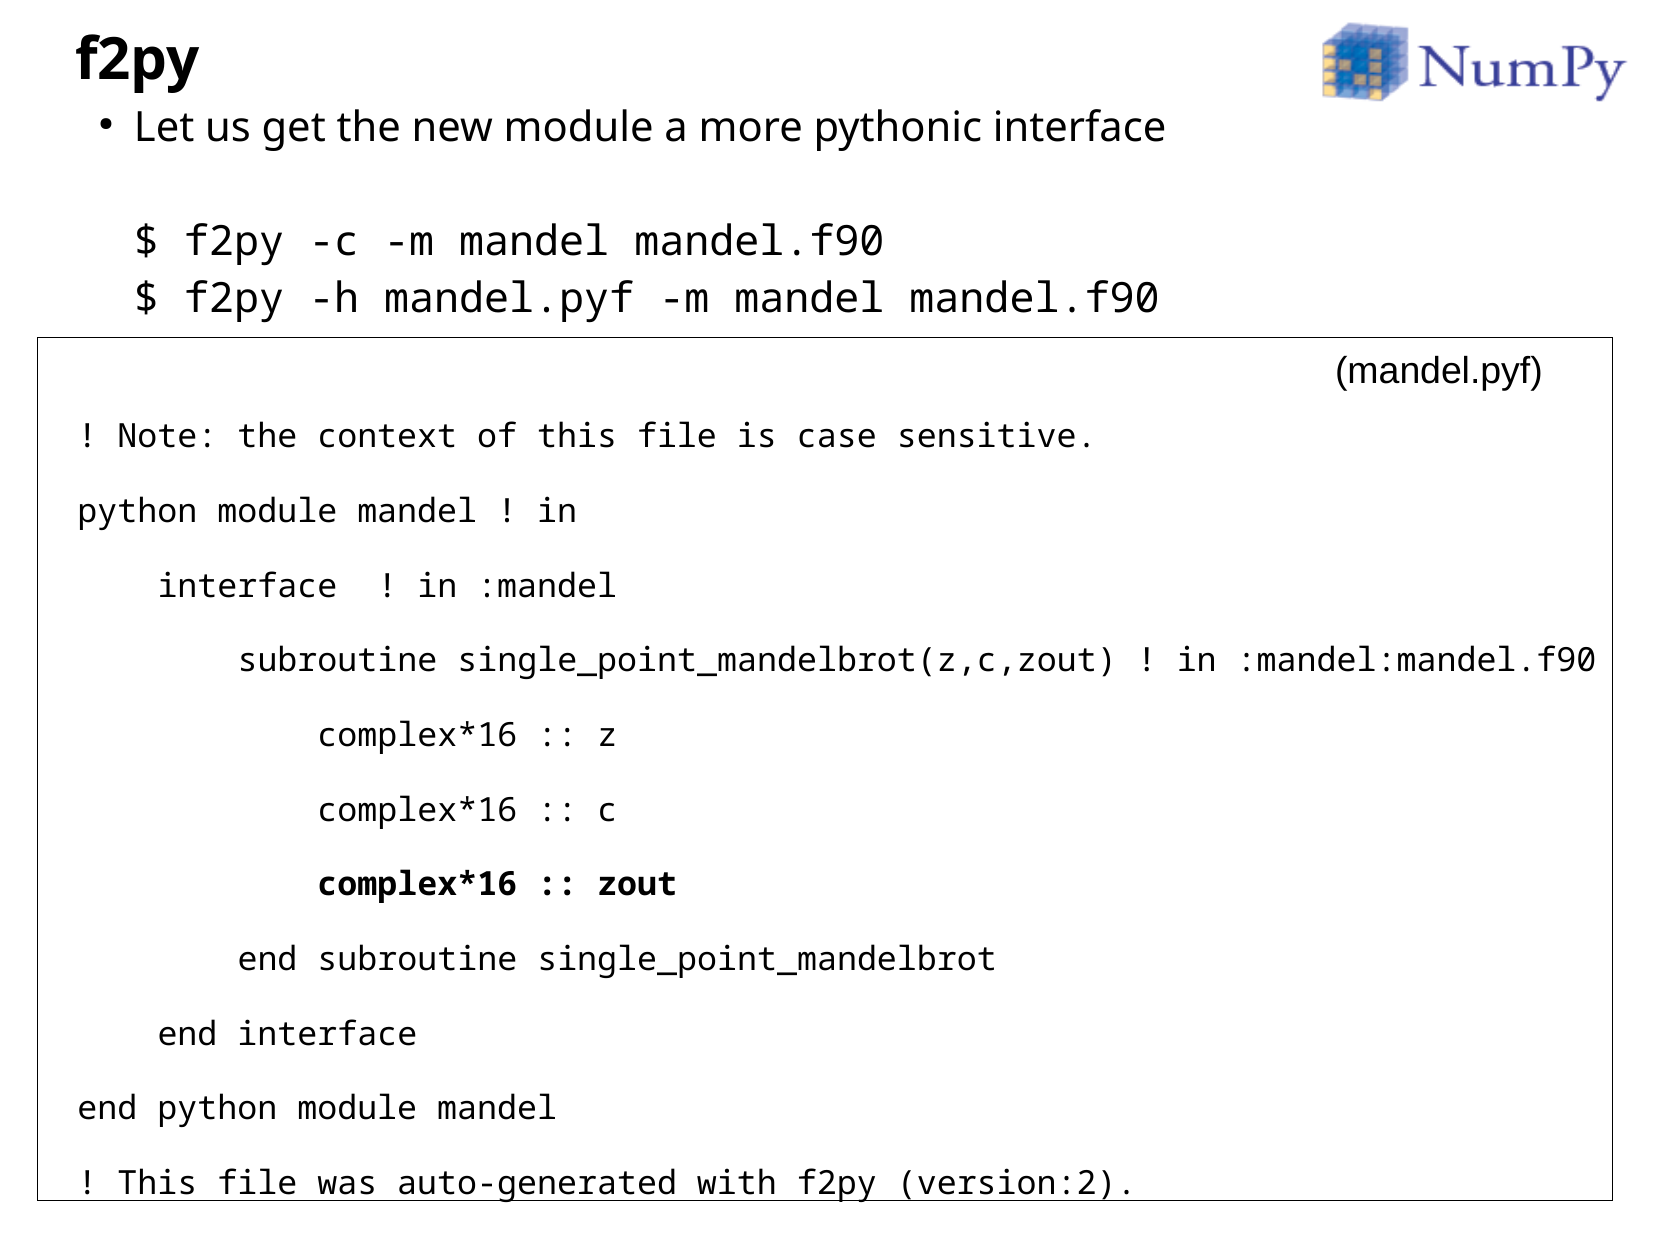

# f2py
Let us get the new module a more pythonic interface
$ f2py -c -m mandel mandel.f90
$ f2py -h mandel.pyf -m mandel mandel.f90
 ! Note: the context of this file is case sensitive.
 python module mandel ! in
 interface ! in :mandel
 subroutine single_point_mandelbrot(z,c,zout) ! in :mandel:mandel.f90
 complex*16 :: z
 complex*16 :: c
 complex*16 :: zout
 end subroutine single_point_mandelbrot
 end interface
 end python module mandel
 ! This file was auto-generated with f2py (version:2).
(mandel.pyf)